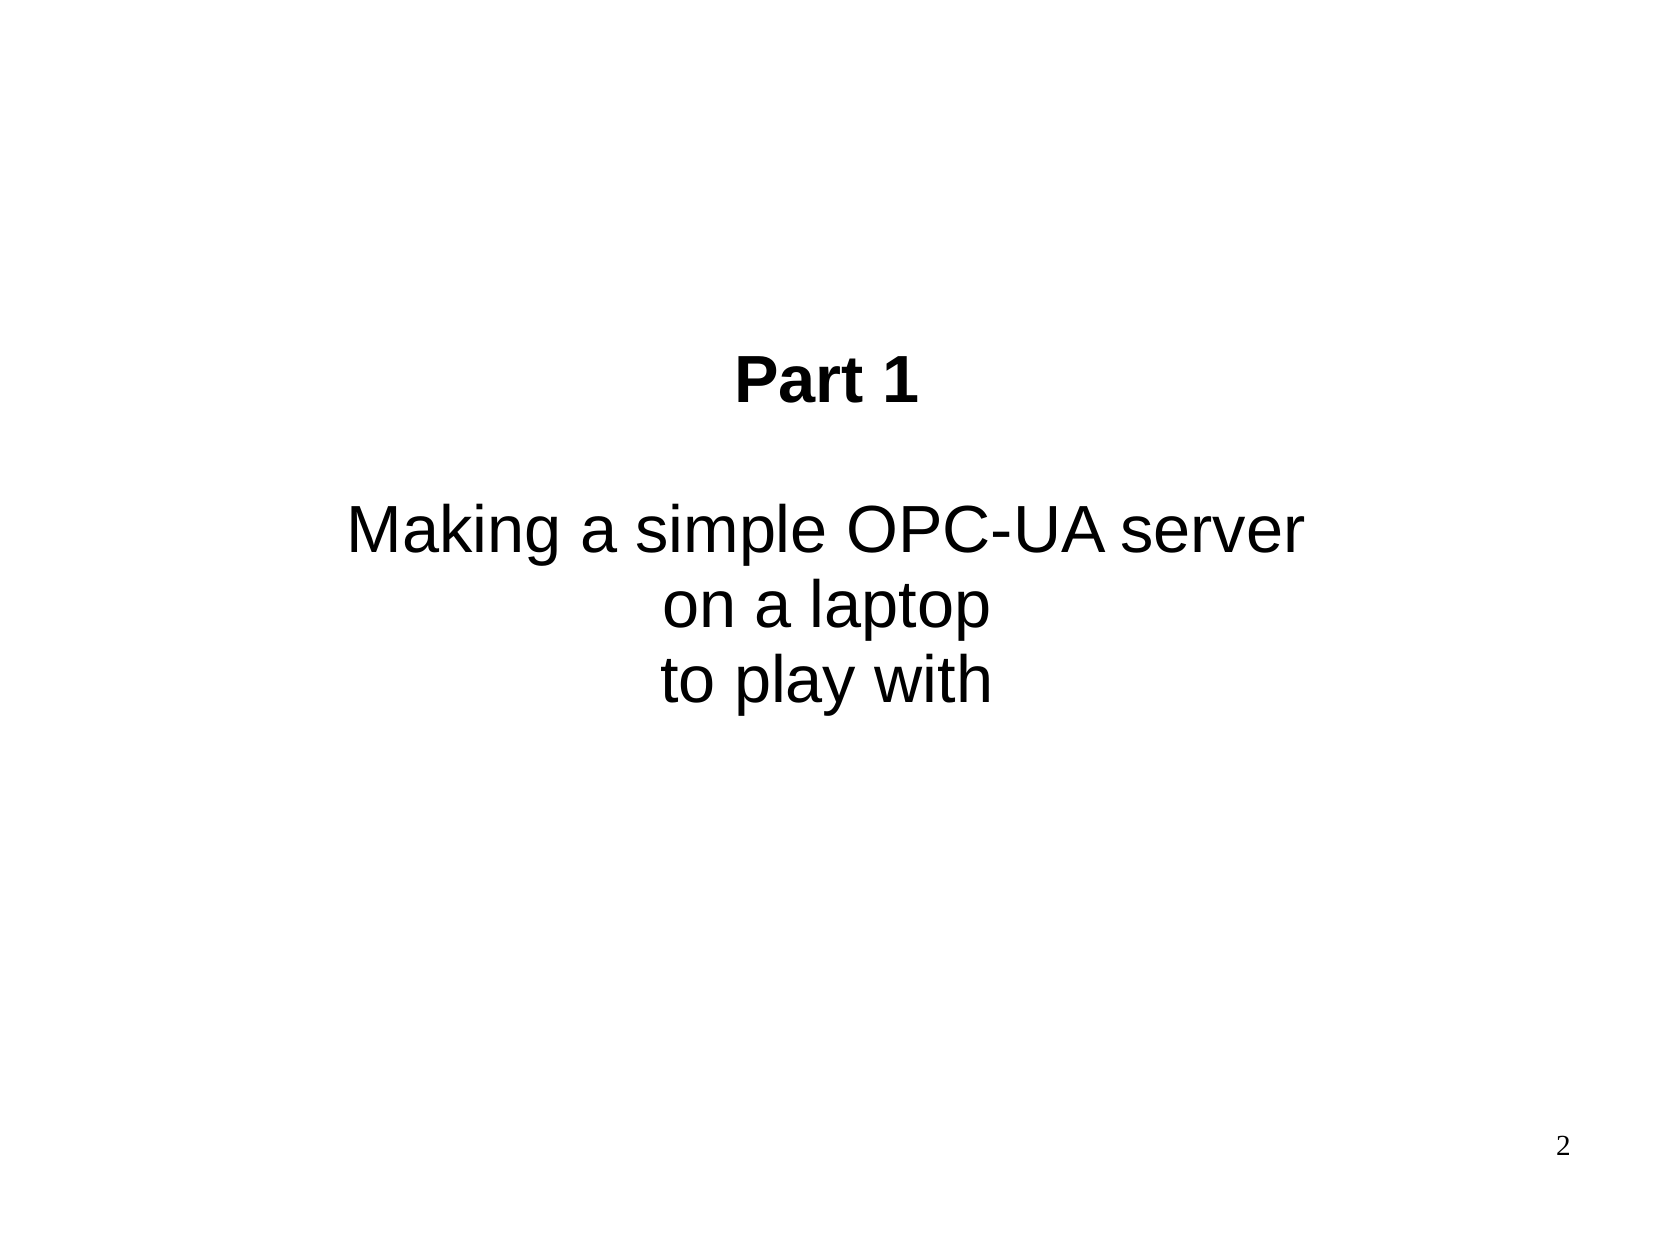

# Part 1
Making a simple OPC-UA server
on a laptop
to play with
2